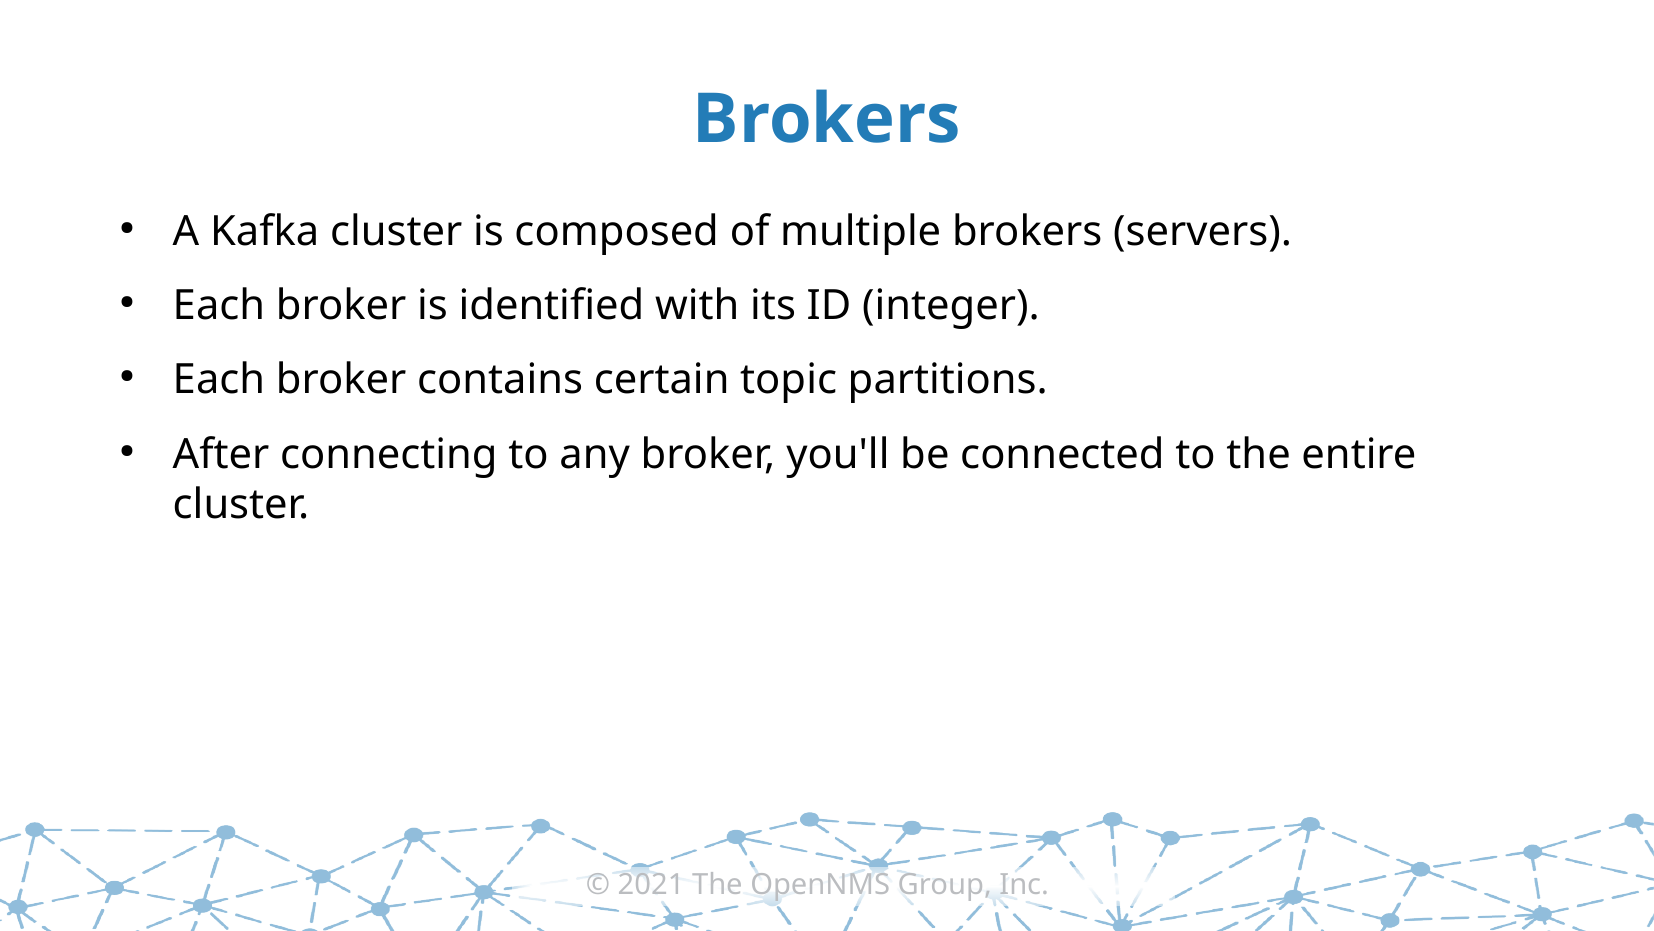

# Brokers
A Kafka cluster is composed of multiple brokers (servers).
Each broker is identified with its ID (integer).
Each broker contains certain topic partitions.
After connecting to any broker, you'll be connected to the entire cluster.